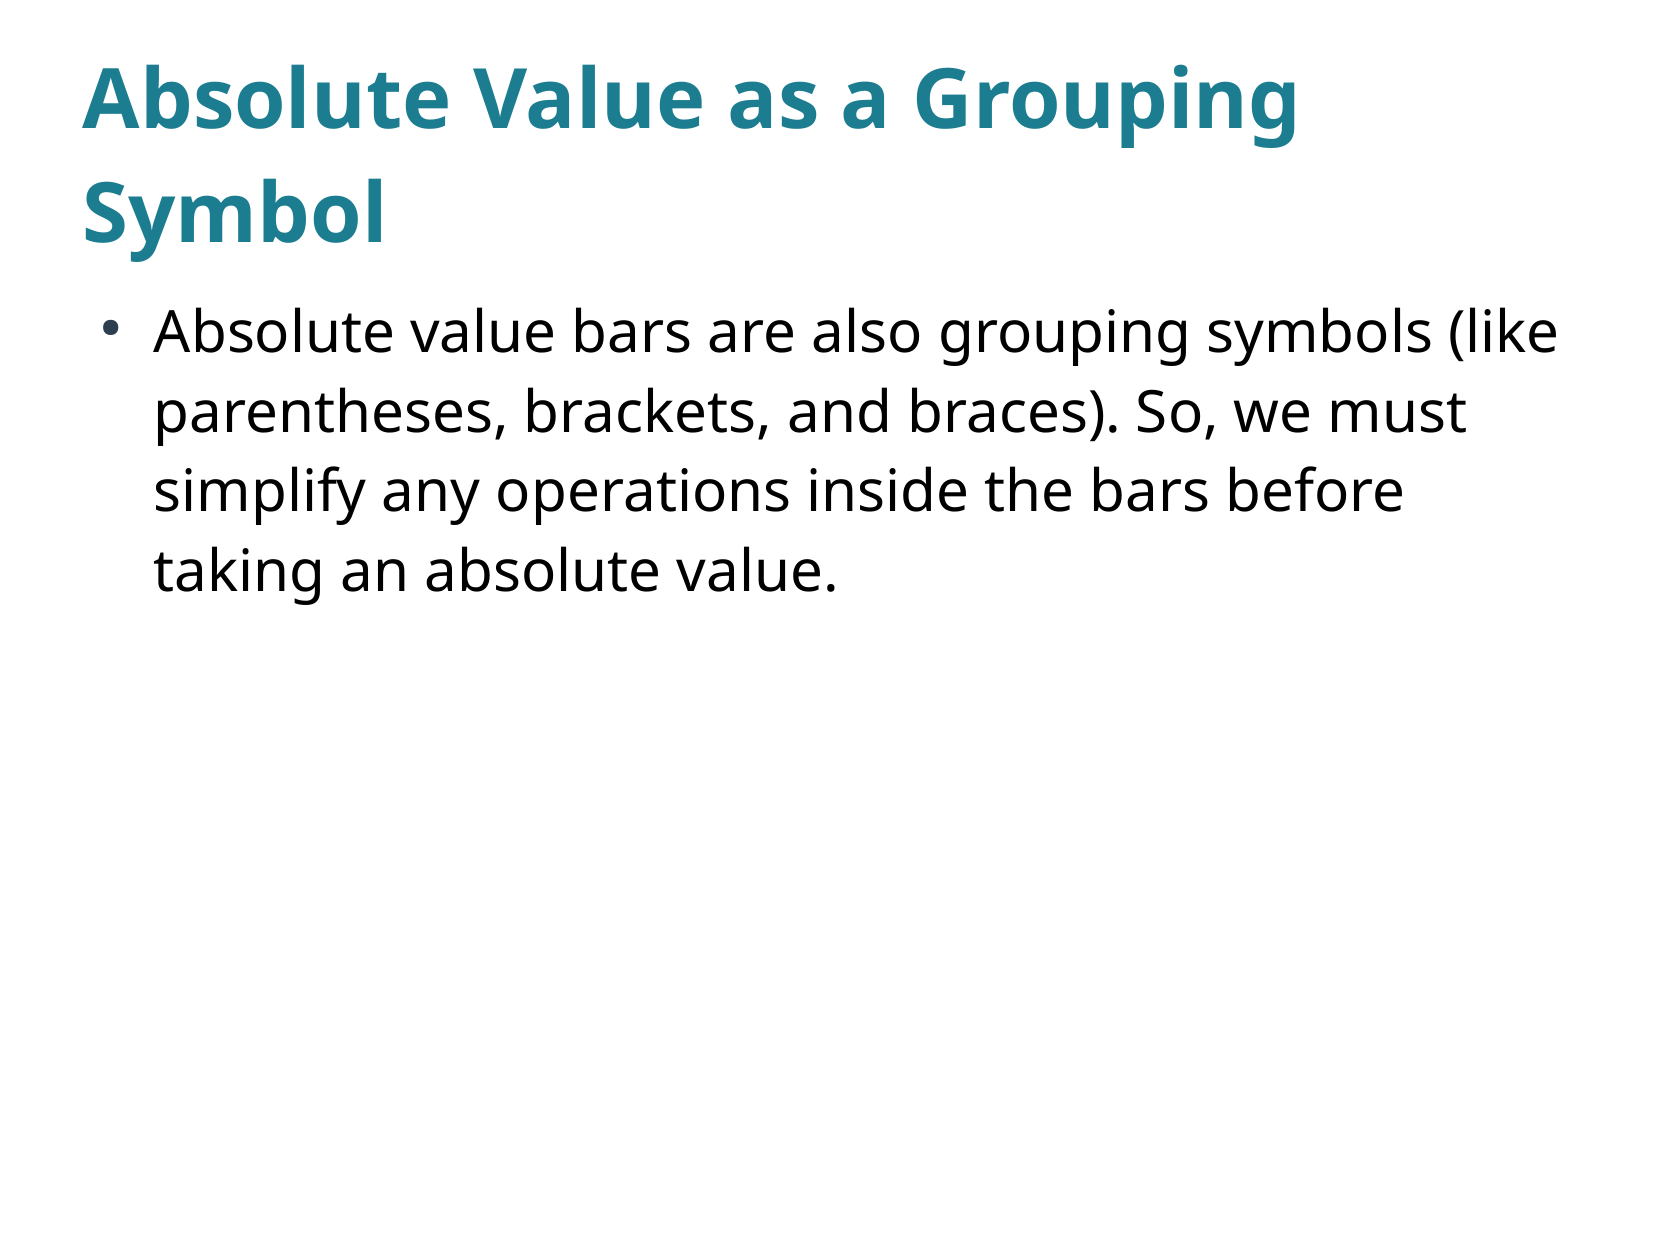

# Absolute Value as a Grouping Symbol
Absolute value bars are also grouping symbols (like parentheses, brackets, and braces). So, we must simplify any operations inside the bars before taking an absolute value.